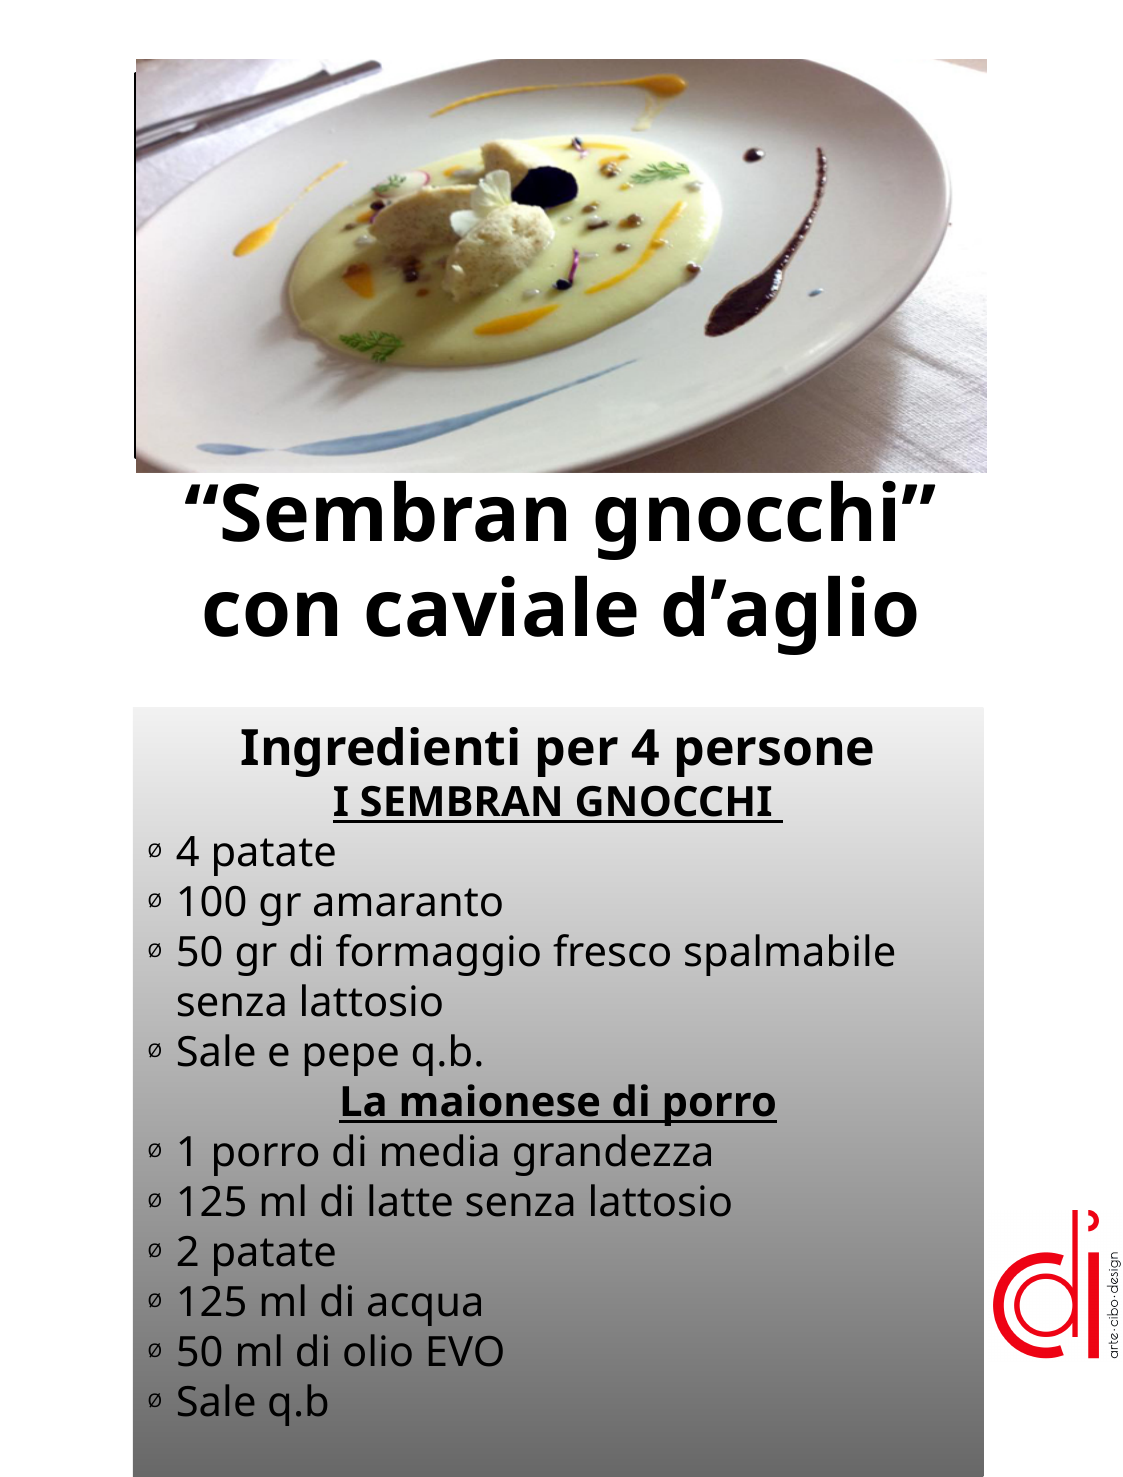

# “Sembran gnocchi” con caviale d’aglio
Ingredienti per 4 persone
I SEMBRAN GNOCCHI
4 patate
100 gr amaranto
50 gr di formaggio fresco spalmabile senza lattosio
Sale e pepe q.b.
La maionese di porro
1 porro di media grandezza
125 ml di latte senza lattosio
2 patate
125 ml di acqua
50 ml di olio EVO
Sale q.b